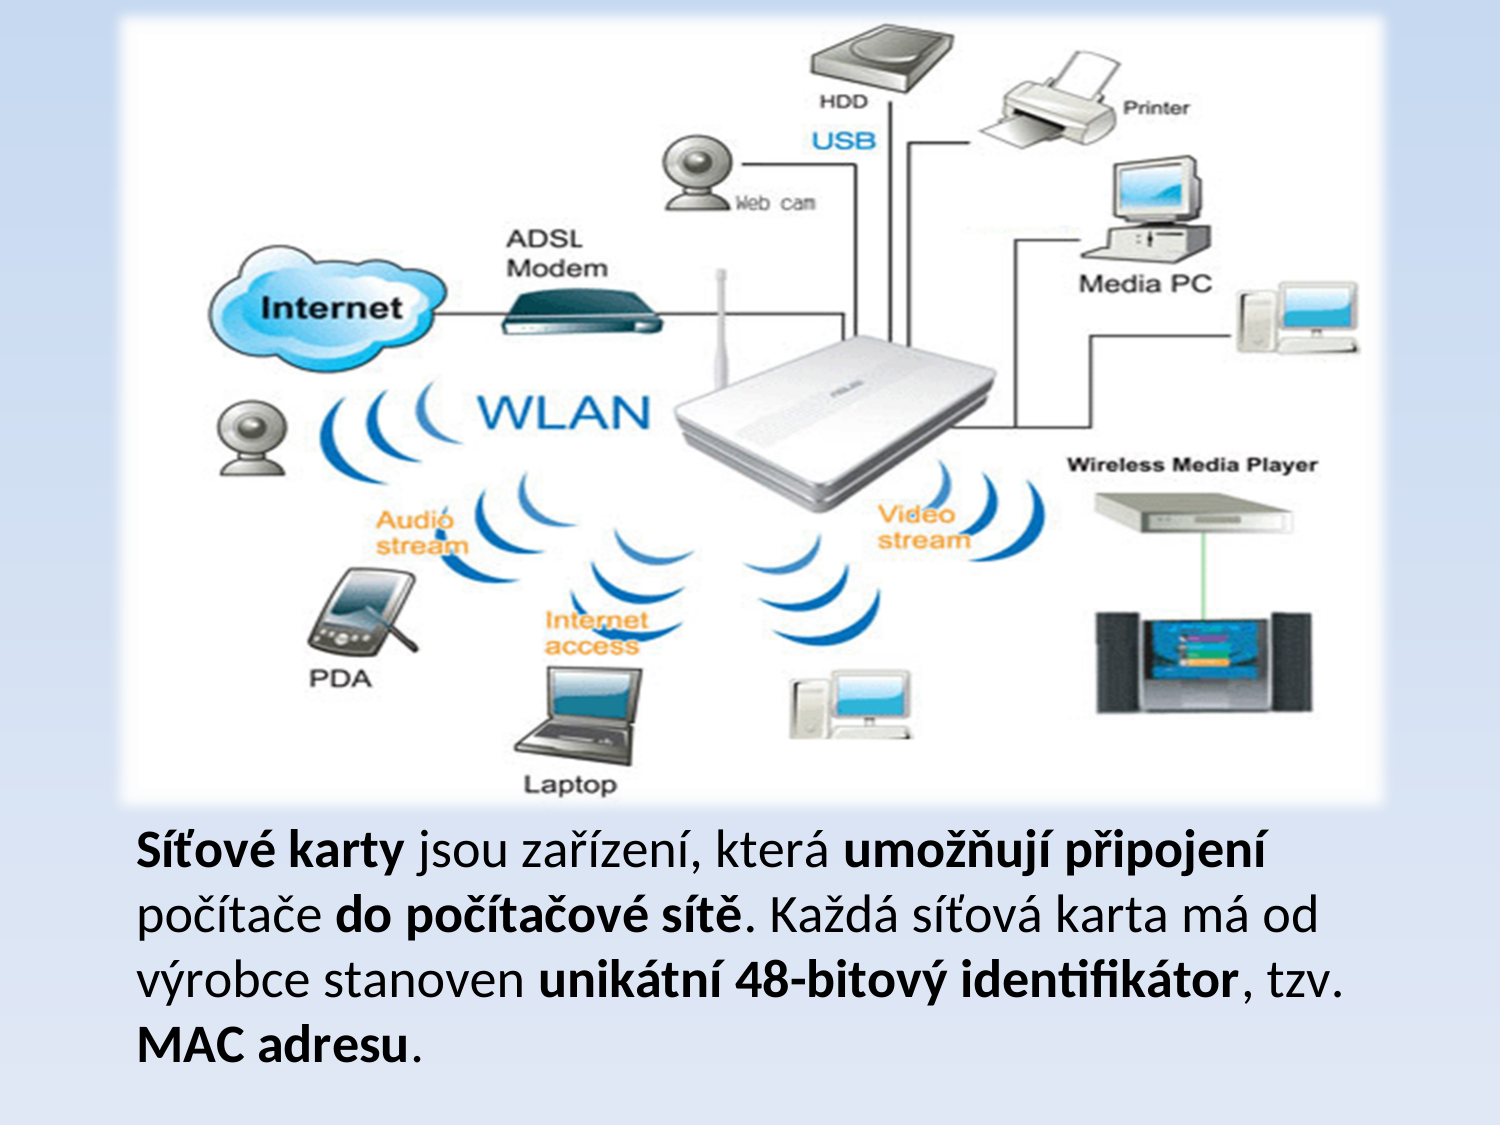

# Síťové karty jsou zařízení, která umožňují připojení počítače do počítačové sítě. Každá síťová karta má od výrobce stanoven unikátní 48-bitový identifikátor, tzv. MAC adresu.